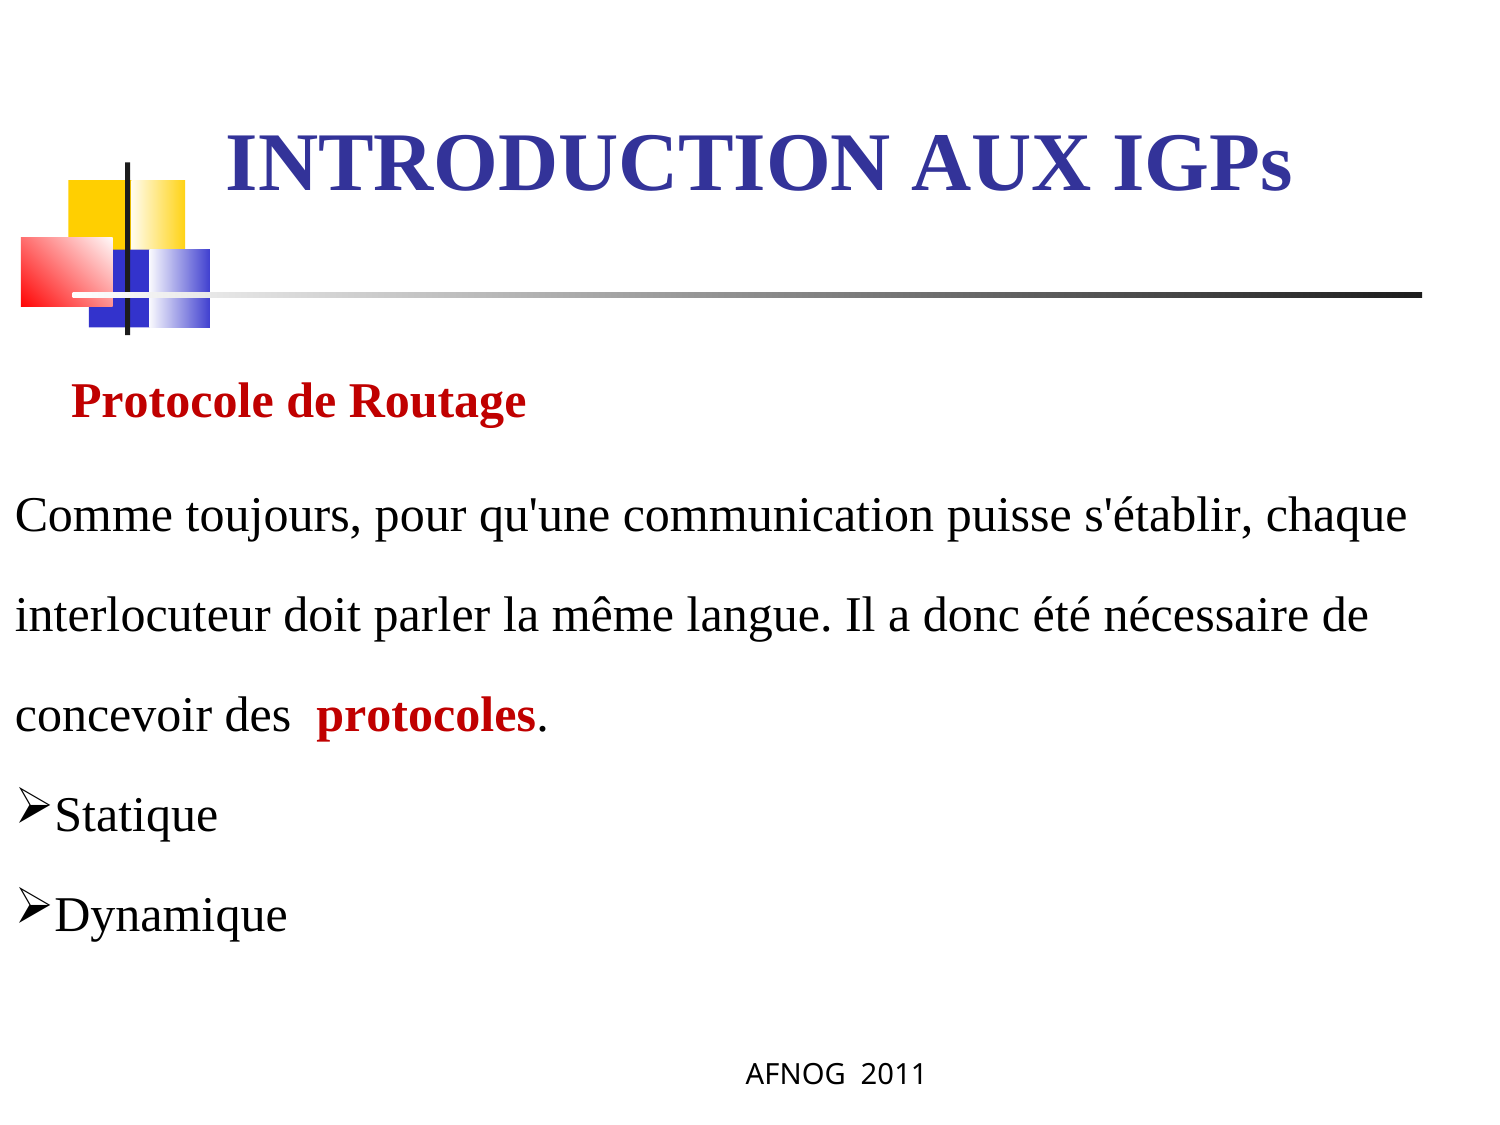

INTRODUCTION AUX IGPs
Protocole de Routage
Comme toujours, pour qu'une communication puisse s'établir, chaque interlocuteur doit parler la même langue. Il a donc été nécessaire de concevoir des protocoles.
Statique
Dynamique
AFNOG 2011